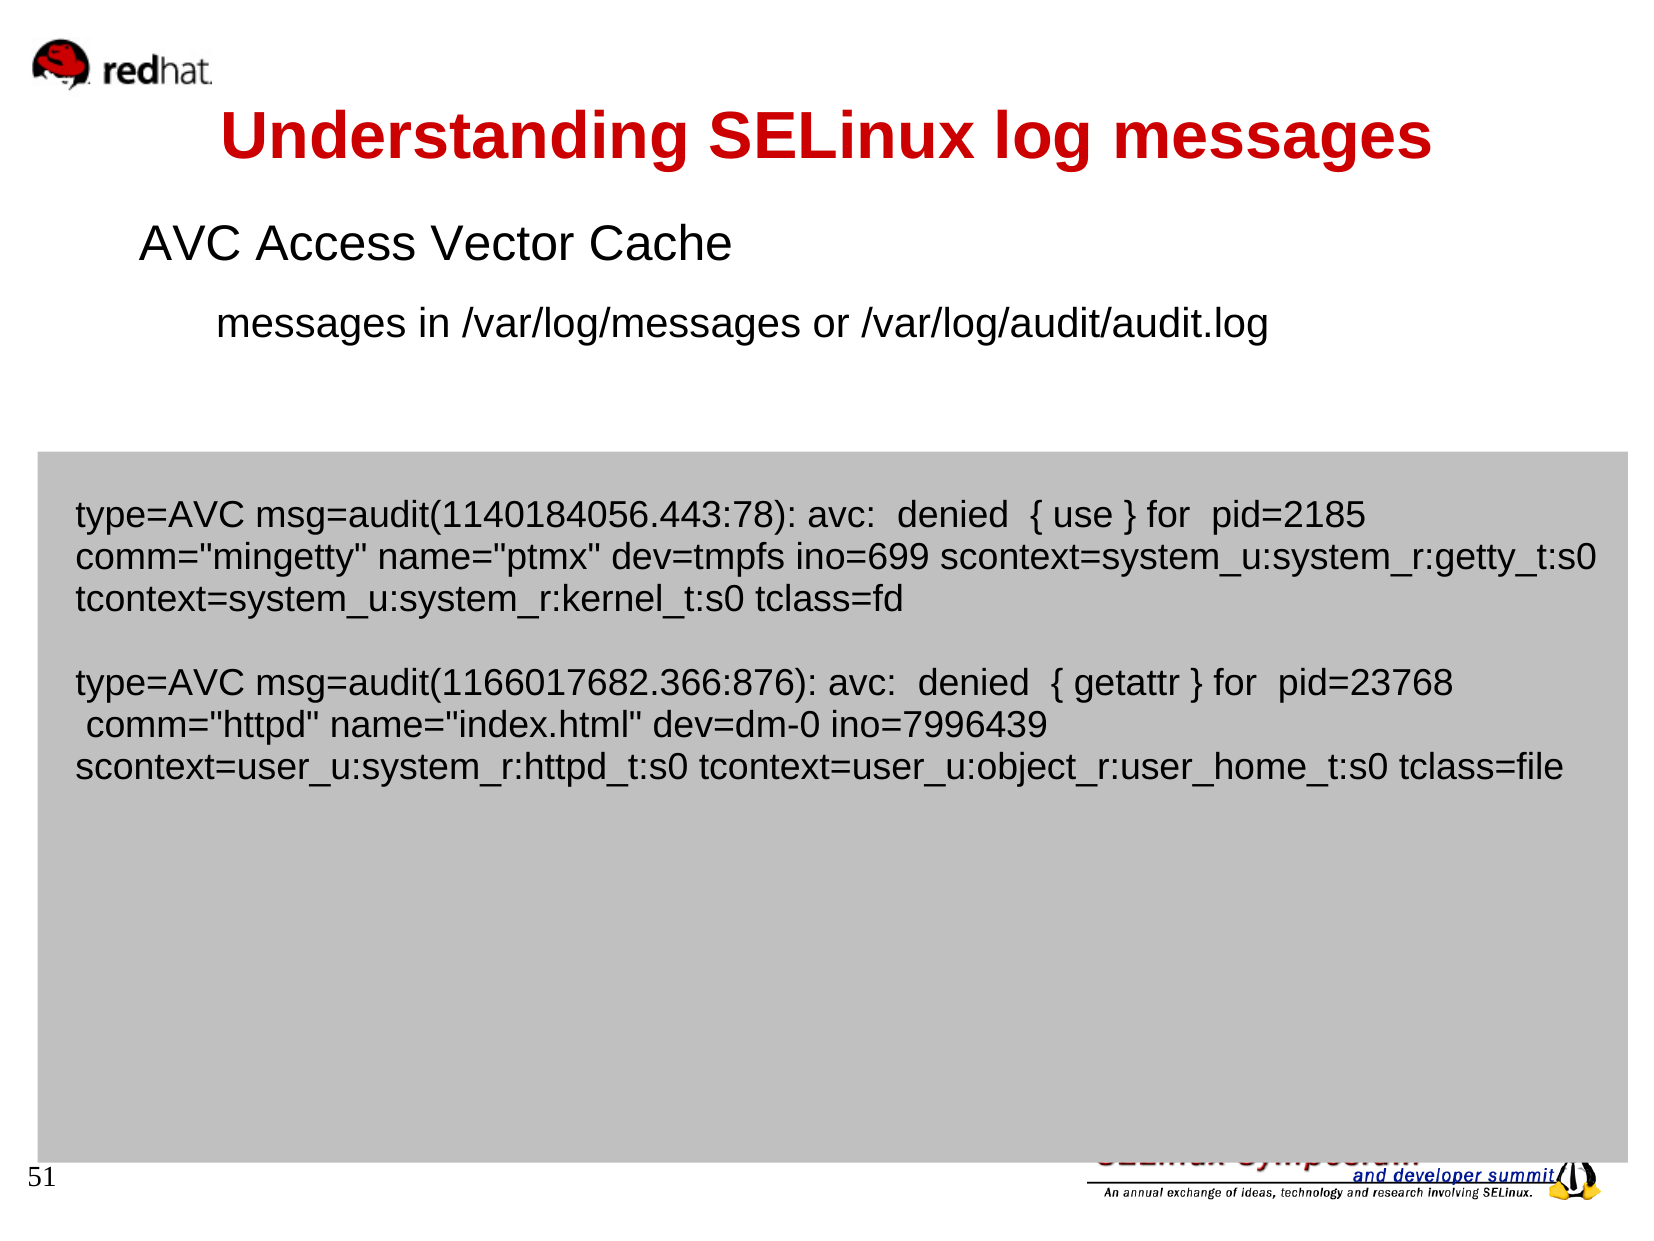

# Understanding SELinux log messages
AVC Access Vector Cache
messages in /var/log/messages or /var/log/audit/audit.log
type=AVC msg=audit(1140184056.443:78): avc: denied { use } for pid=2185 comm="mingetty" name="ptmx" dev=tmpfs ino=699 scontext=system_u:system_r:getty_t:s0 tcontext=system_u:system_r:kernel_t:s0 tclass=fd
type=AVC msg=audit(1166017682.366:876): avc: denied { getattr } for pid=23768
 comm="httpd" name="index.html" dev=dm-0 ino=7996439 scontext=user_u:system_r:httpd_t:s0 tcontext=user_u:object_r:user_home_t:s0 tclass=file